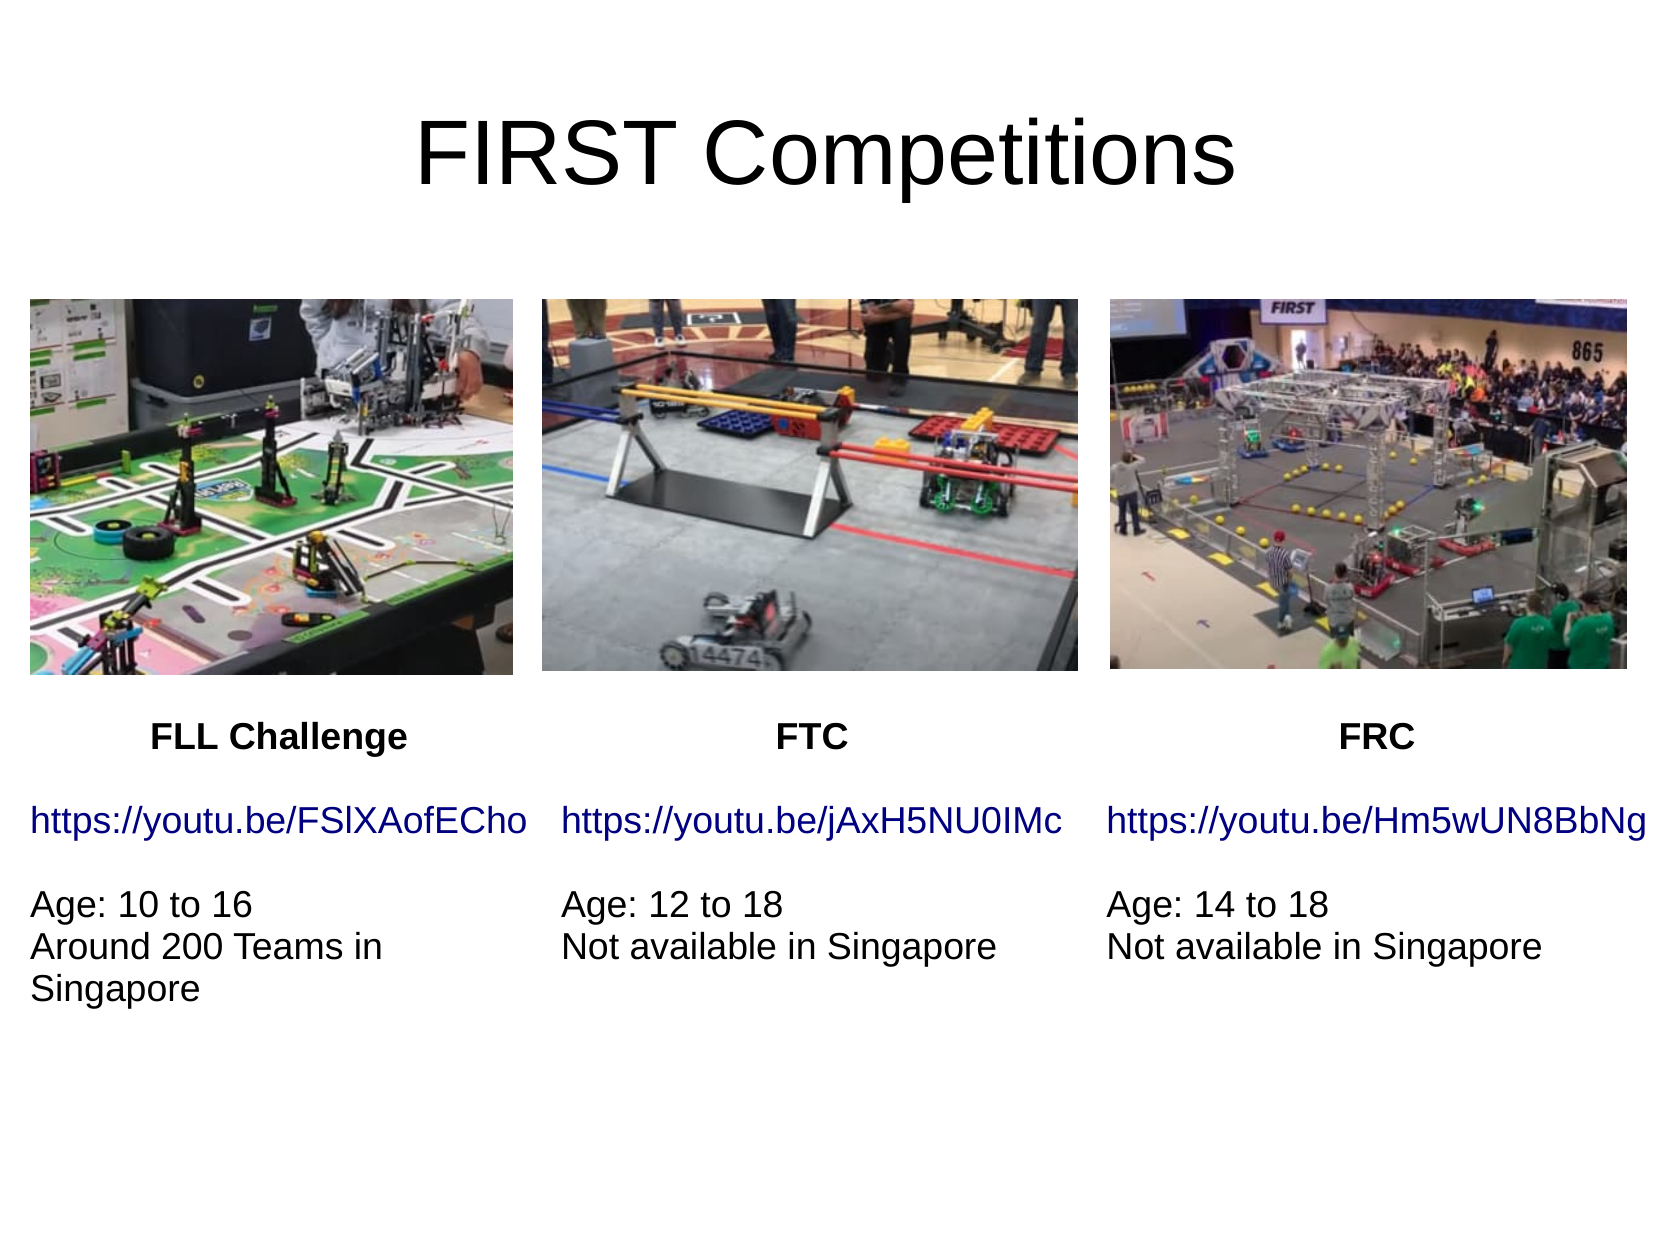

# FIRST Competitions
FTC
https://youtu.be/jAxH5NU0IMc
Age: 12 to 18
Not available in Singapore
FLL Challenge
https://youtu.be/FSlXAofECho
Age: 10 to 16
Around 200 Teams in Singapore
FRC
https://youtu.be/Hm5wUN8BbNg
Age: 14 to 18
Not available in Singapore